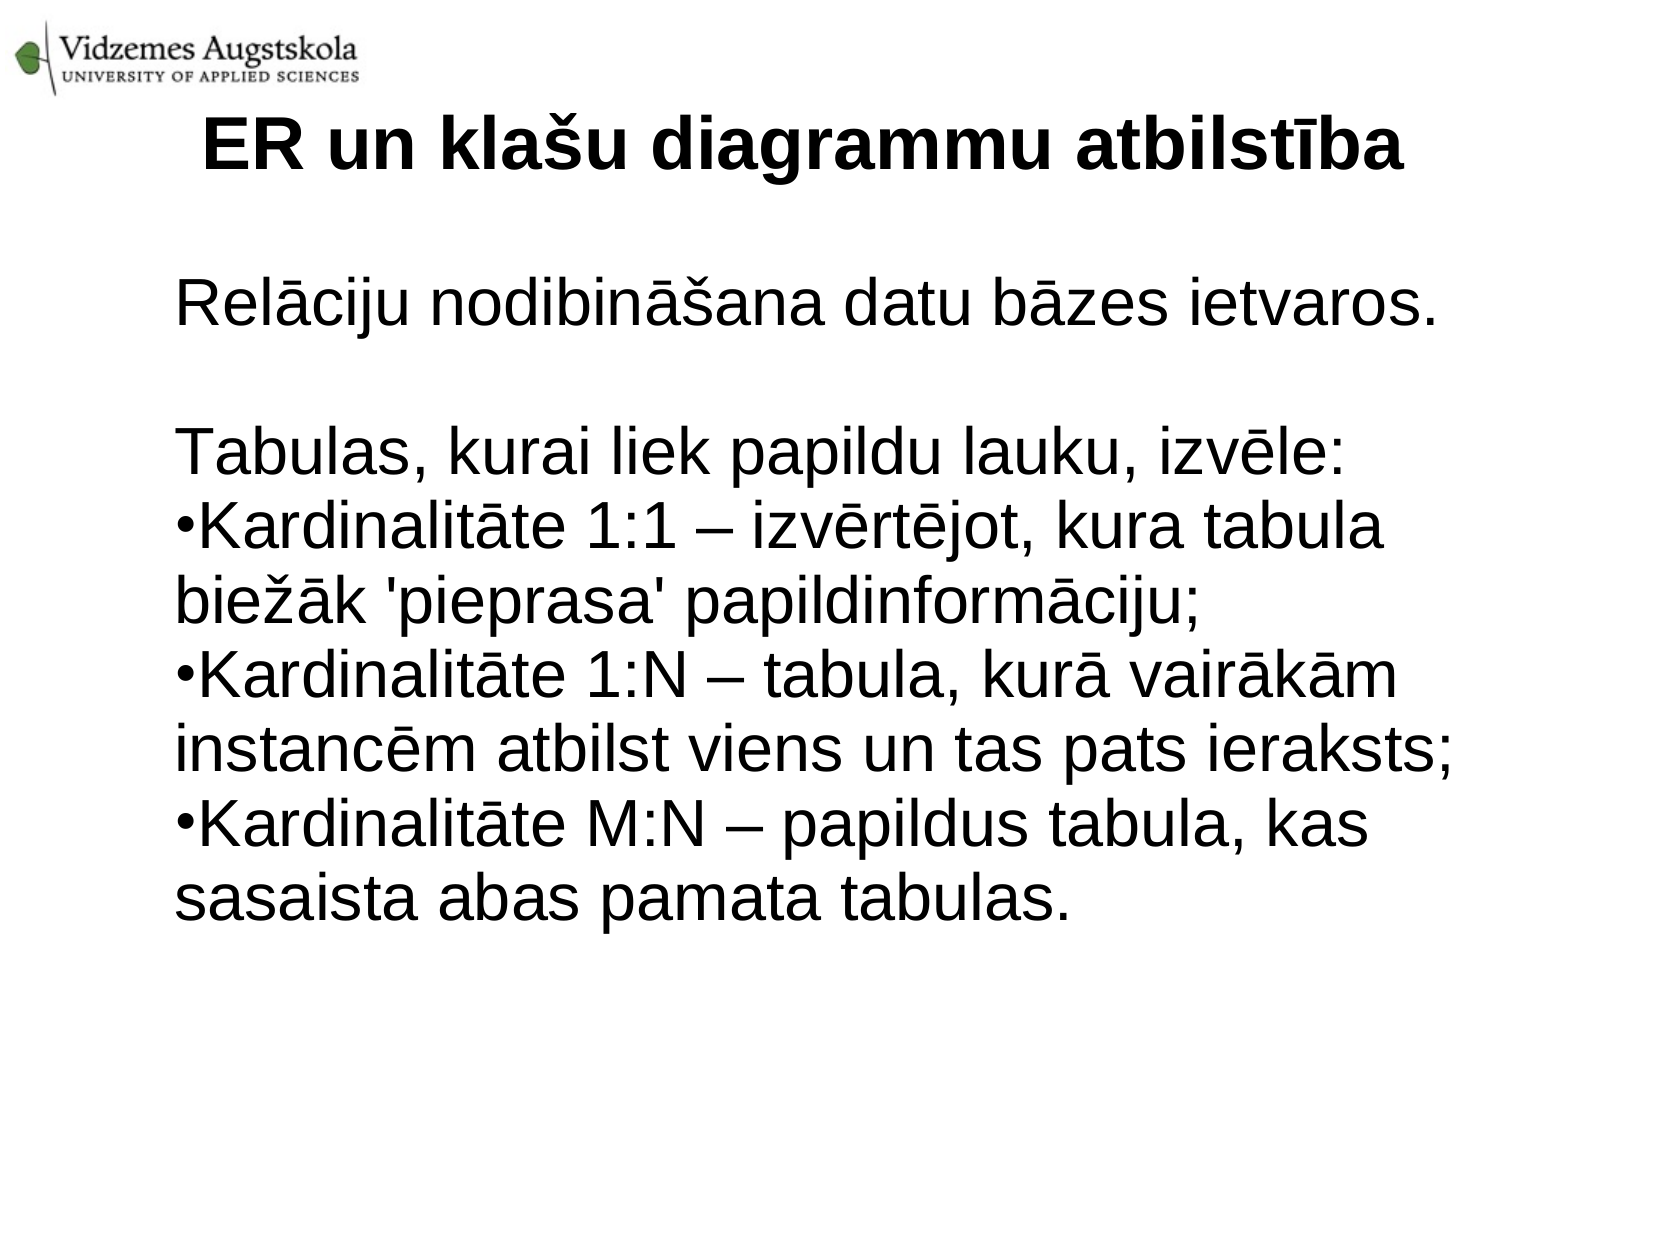

# ER un klašu diagrammu atbilstība
Relāciju nodibināšana datu bāzes ietvaros.
Tabulas, kurai liek papildu lauku, izvēle:
Kardinalitāte 1:1 – izvērtējot, kura tabula biežāk 'pieprasa' papildinformāciju;
Kardinalitāte 1:N – tabula, kurā vairākām instancēm atbilst viens un tas pats ieraksts;
Kardinalitāte M:N – papildus tabula, kas sasaista abas pamata tabulas.